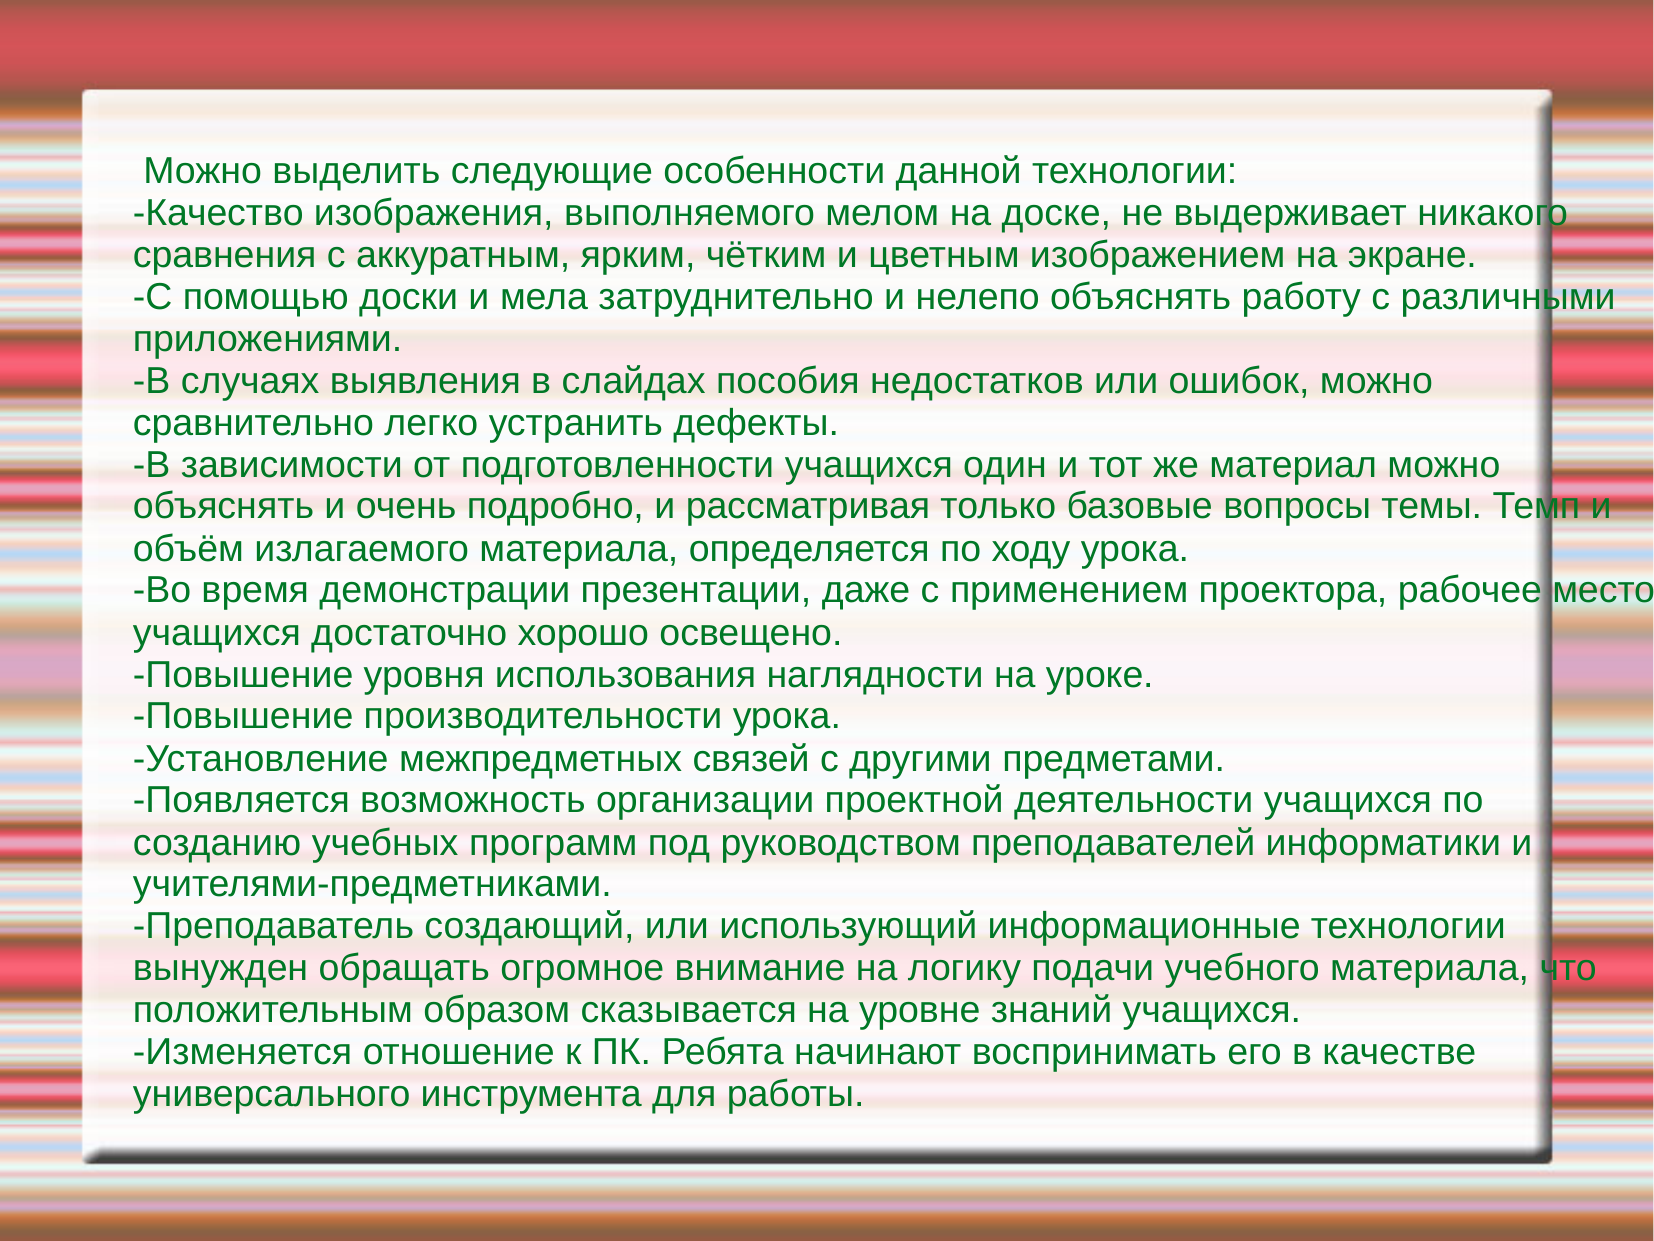

Можно выделить следующие особенности данной технологии:
-Качество изображения, выполняемого мелом на доске, не выдерживает никакого сравнения с аккуратным, ярким, чётким и цветным изображением на экране.
-С помощью доски и мела затруднительно и нелепо объяснять работу с различными приложениями.
-В случаях выявления в слайдах пособия недостатков или ошибок, можно сравнительно легко устранить дефекты.
-В зависимости от подготовленности учащихся один и тот же материал можно объяснять и очень подробно, и рассматривая только базовые вопросы темы. Темп и объём излагаемого материала, определяется по ходу урока.
-Во время демонстрации презентации, даже с применением проектора, рабочее место учащихся достаточно хорошо освещено.
-Повышение уровня использования наглядности на уроке.
-Повышение производительности урока.
-Установление межпредметных связей с другими предметами.
-Появляется возможность организации проектной деятельности учащихся по созданию учебных программ под руководством преподавателей информатики и учителями-предметниками.
-Преподаватель создающий, или использующий информационные технологии вынужден обращать огромное внимание на логику подачи учебного материала, что положительным образом сказывается на уровне знаний учащихся.
-Изменяется отношение к ПК. Ребята начинают воспринимать его в качестве универсального инструмента для работы.